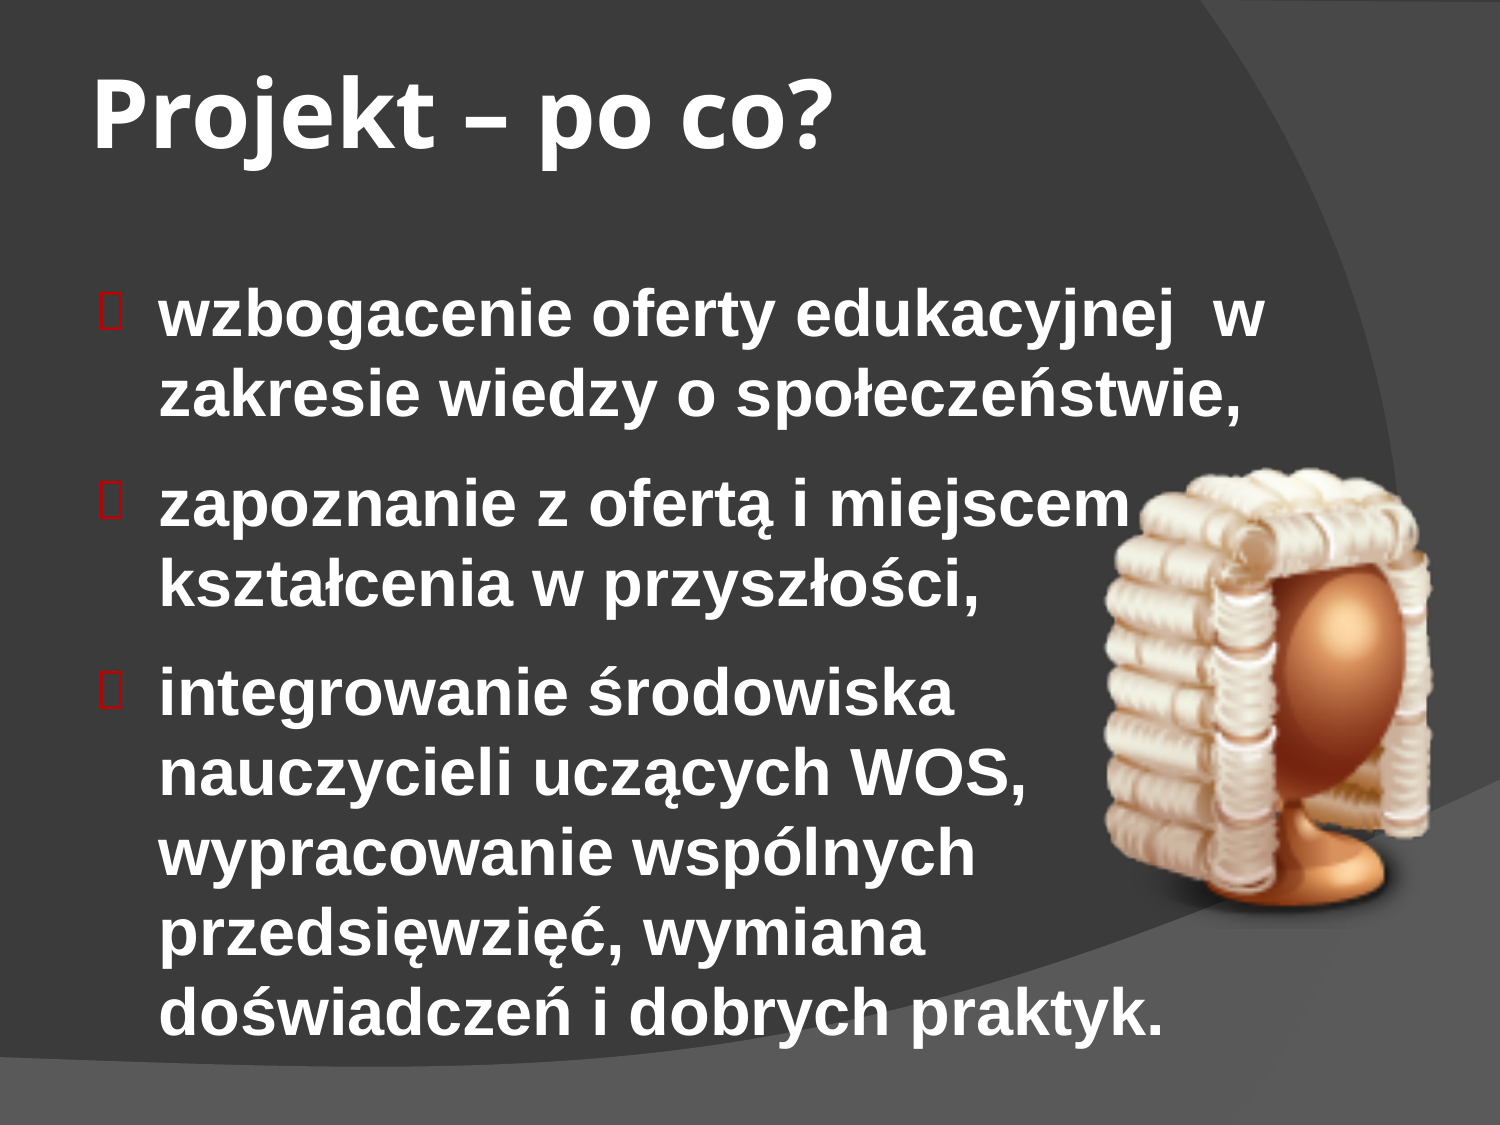

# Projekt – po co?
wzbogacenie oferty edukacyjnej w zakresie wiedzy o społeczeństwie,
zapoznanie z ofertą i miejscem kształcenia w przyszłości,
integrowanie środowiska nauczycieli uczących WOS, wypracowanie wspólnych przedsięwzięć, wymiana doświadczeń i dobrych praktyk.